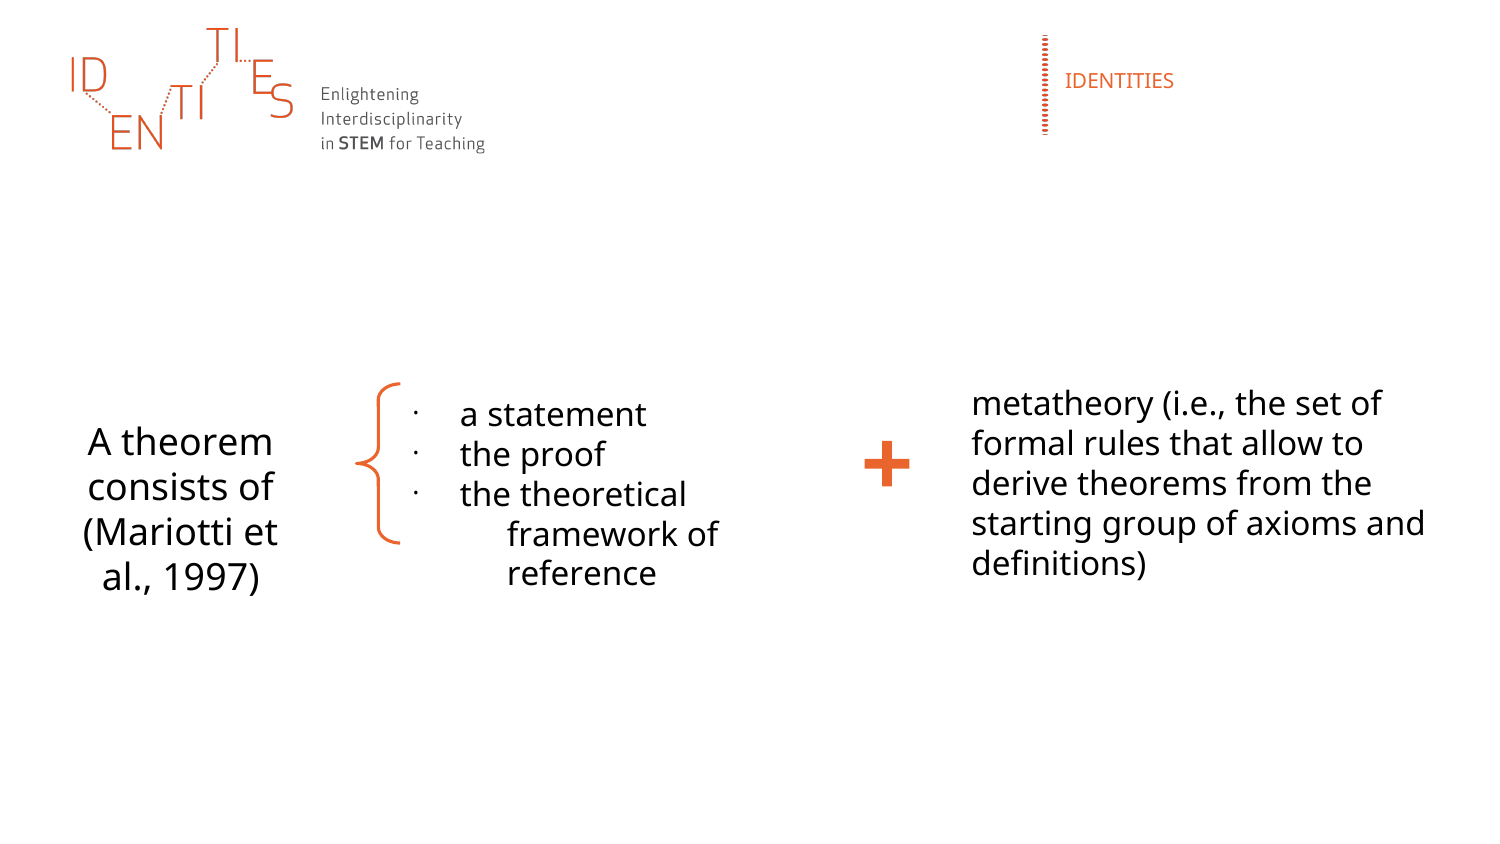

IDENTITIES
metatheory (i.e., the set of formal rules that allow to derive theorems from the starting group of axioms and definitions)
a statement
the proof
the theoretical framework of reference
A theorem consists of
(Mariotti et al., 1997)